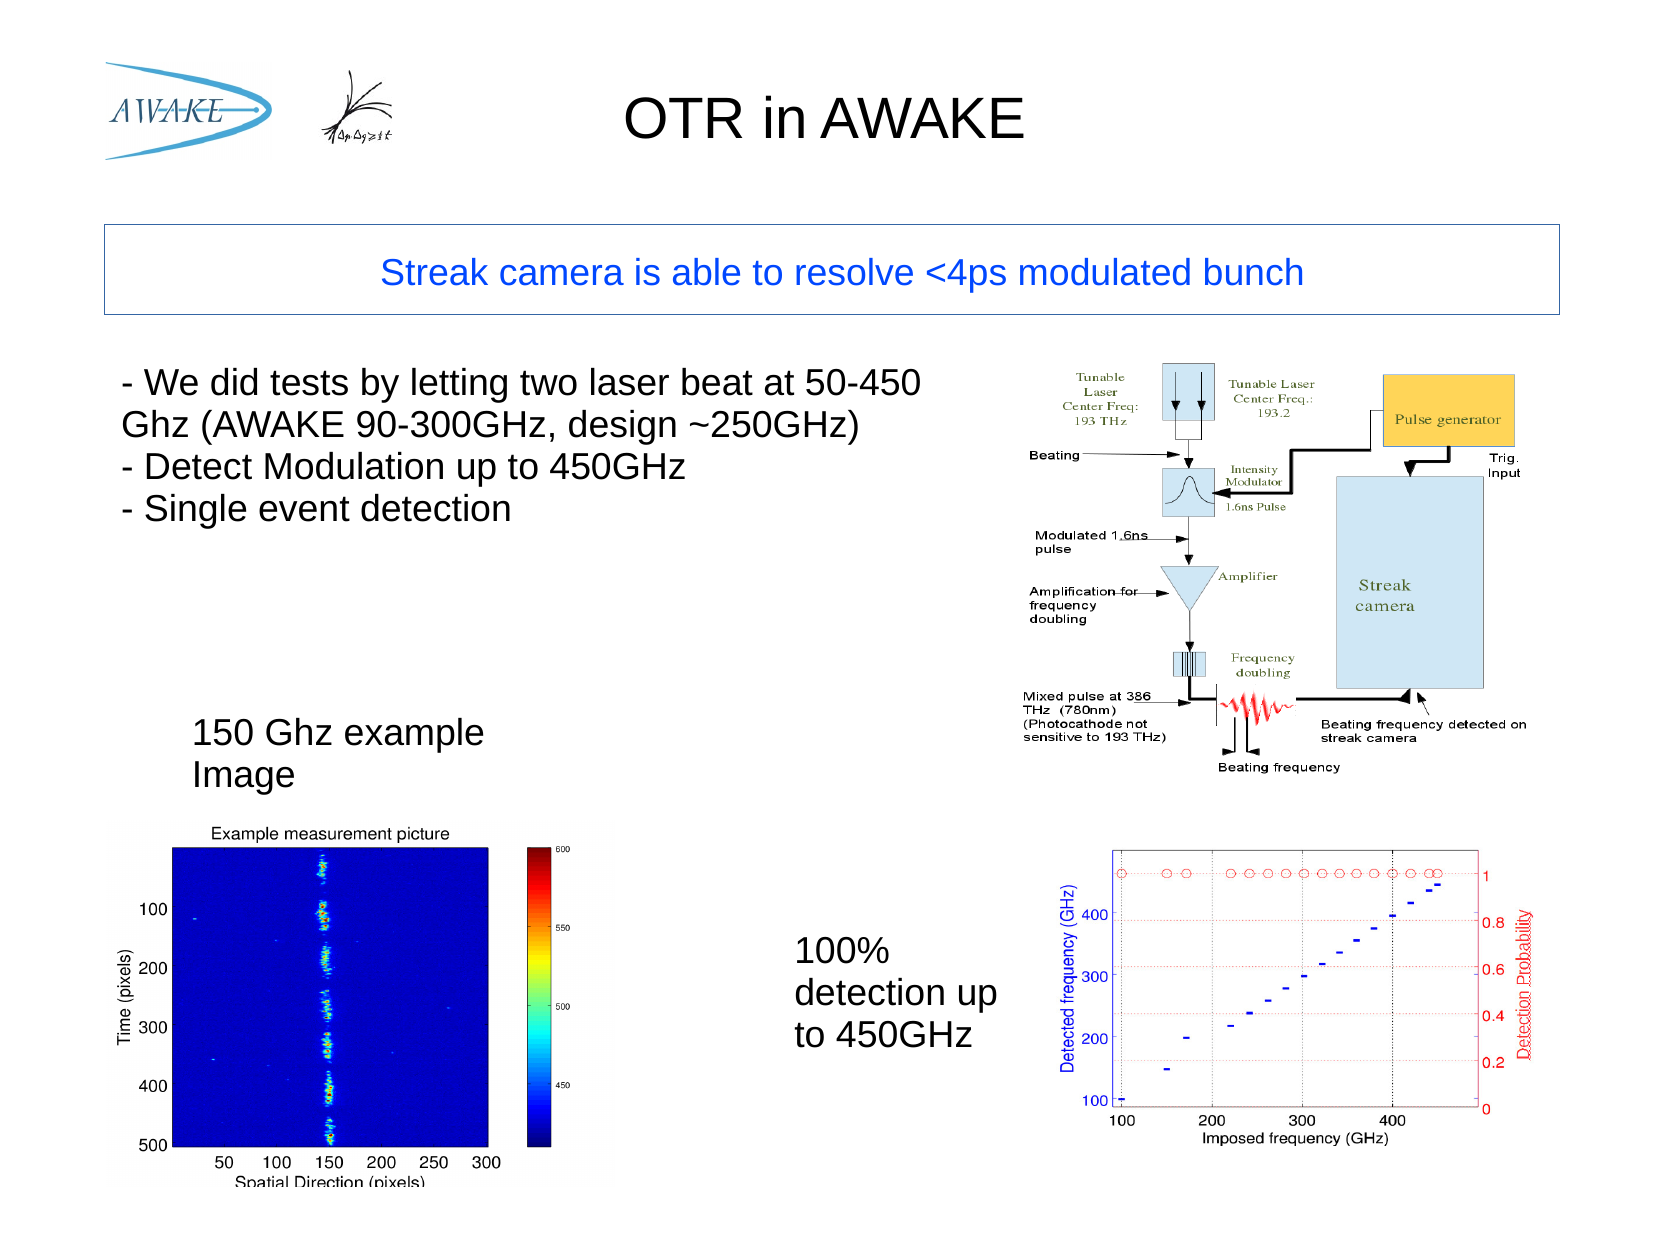

OTR in AWAKE
Streak camera is able to resolve <4ps modulated bunch
- We did tests by letting two laser beat at 50-450 Ghz (AWAKE 90-300GHz, design ~250GHz)
- Detect Modulation up to 450GHz
- Single event detection
150 Ghz example Image
100% detection up to 450GHz